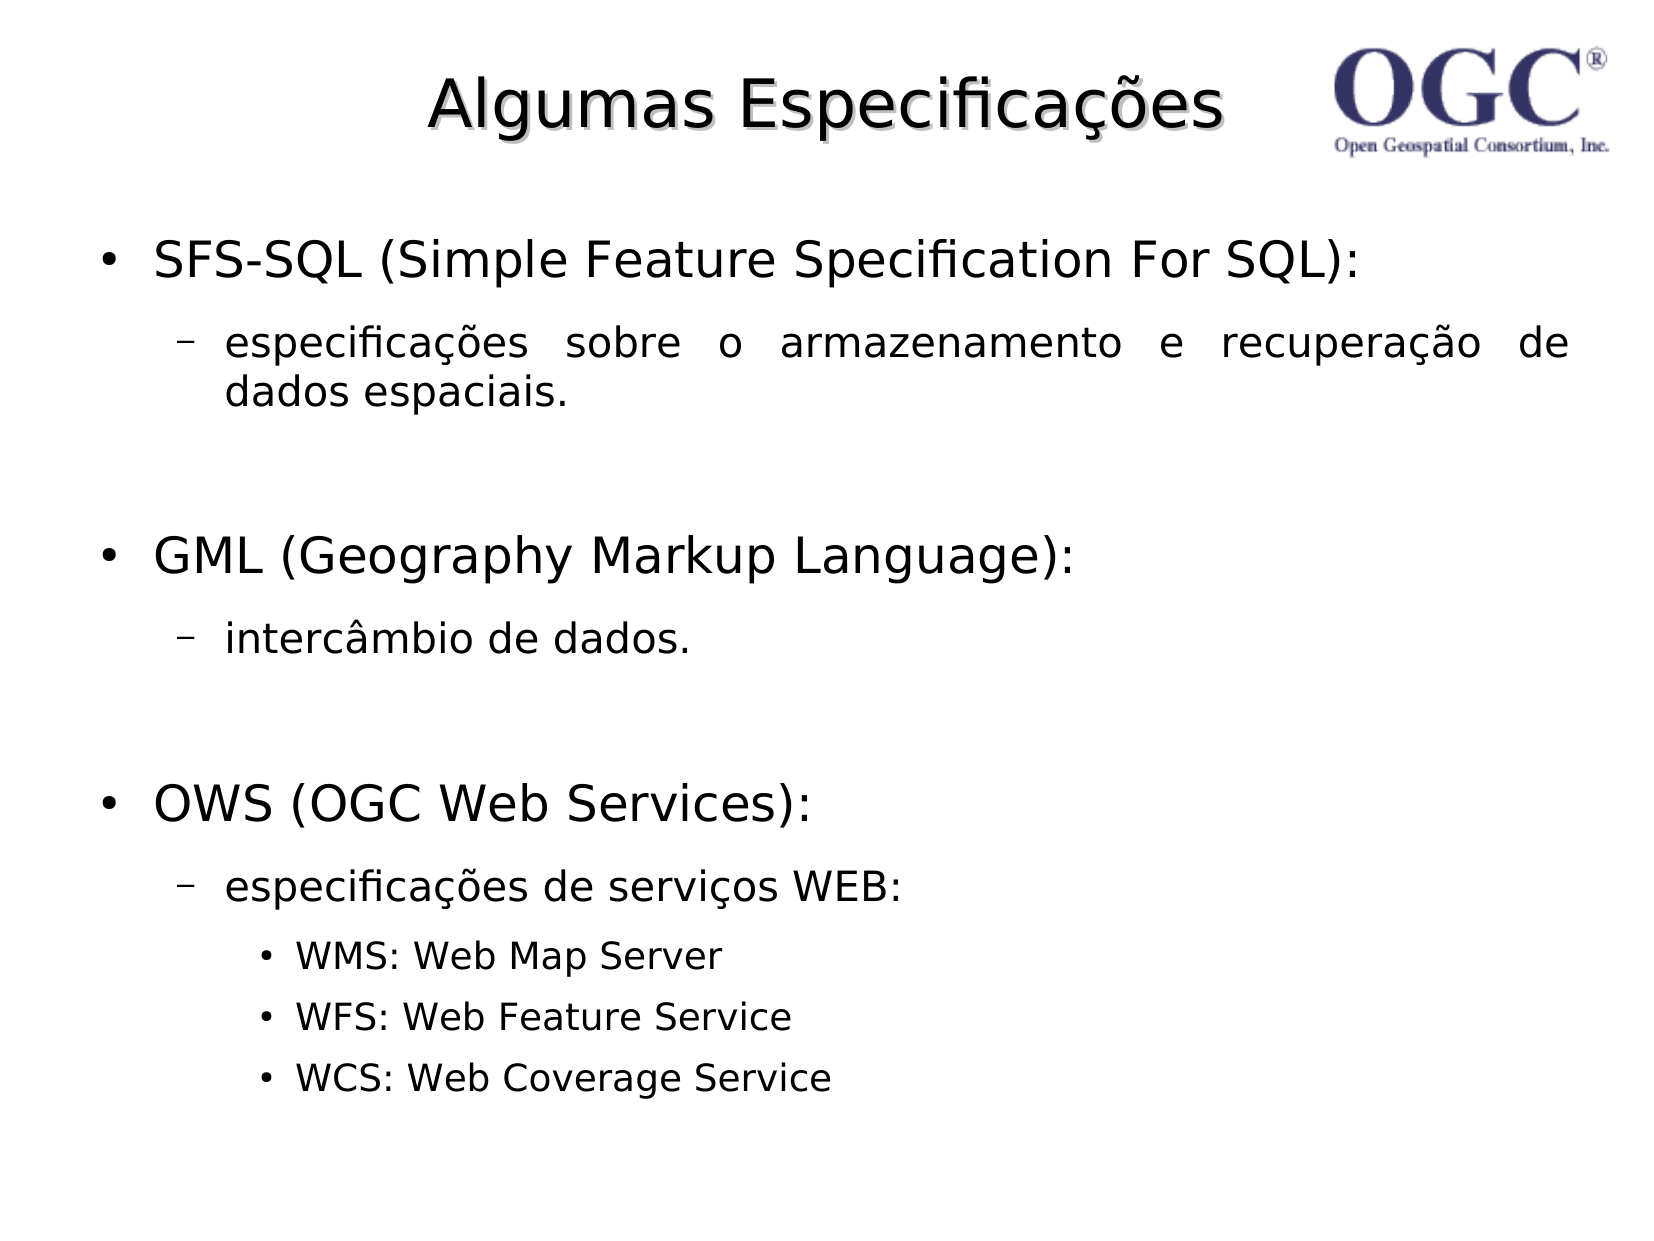

# Algumas Especificações
SFS-SQL (Simple Feature Specification For SQL):
especificações sobre o armazenamento e recuperação de dados espaciais.
GML (Geography Markup Language):
intercâmbio de dados.
OWS (OGC Web Services):
especificações de serviços WEB:
WMS: Web Map Server
WFS: Web Feature Service
WCS: Web Coverage Service